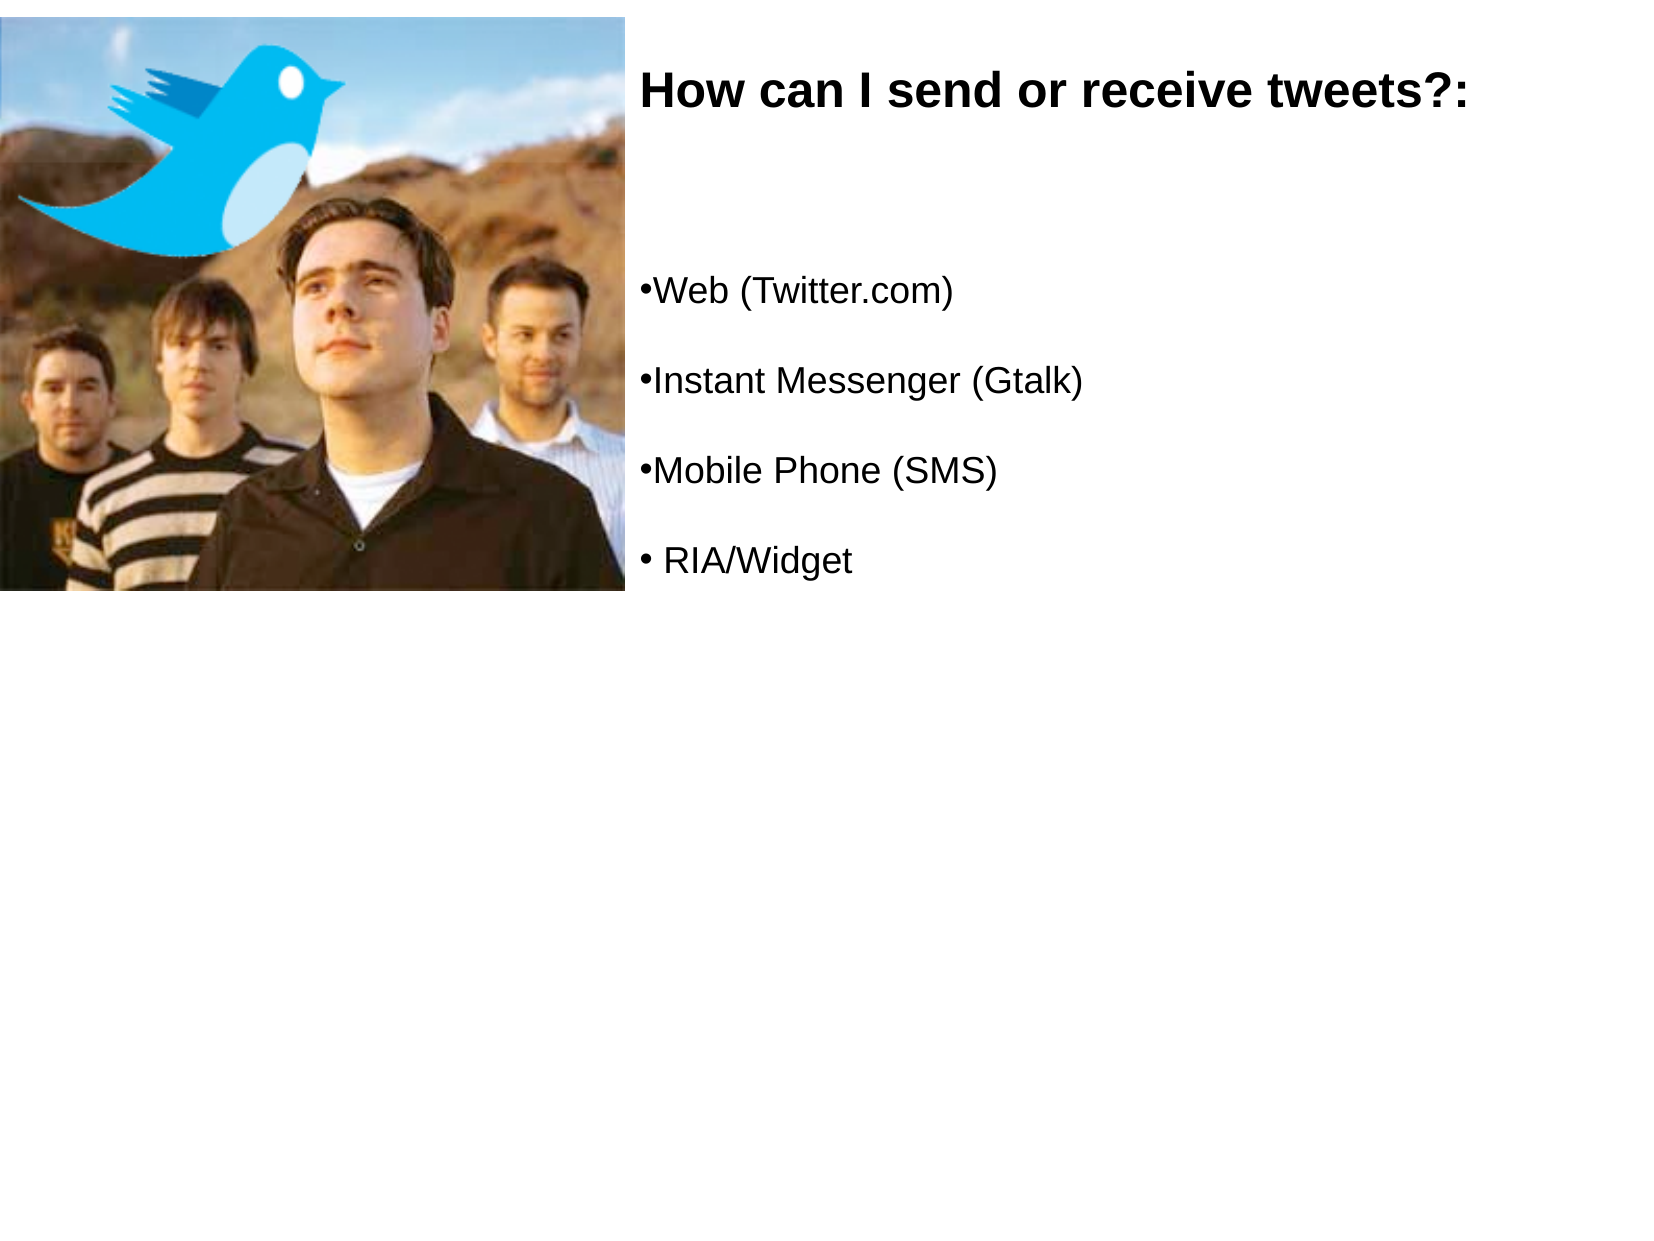

How can I send or receive tweets?:
Web (Twitter.com)
Instant Messenger (Gtalk)
Mobile Phone (SMS)
 RIA/Widget